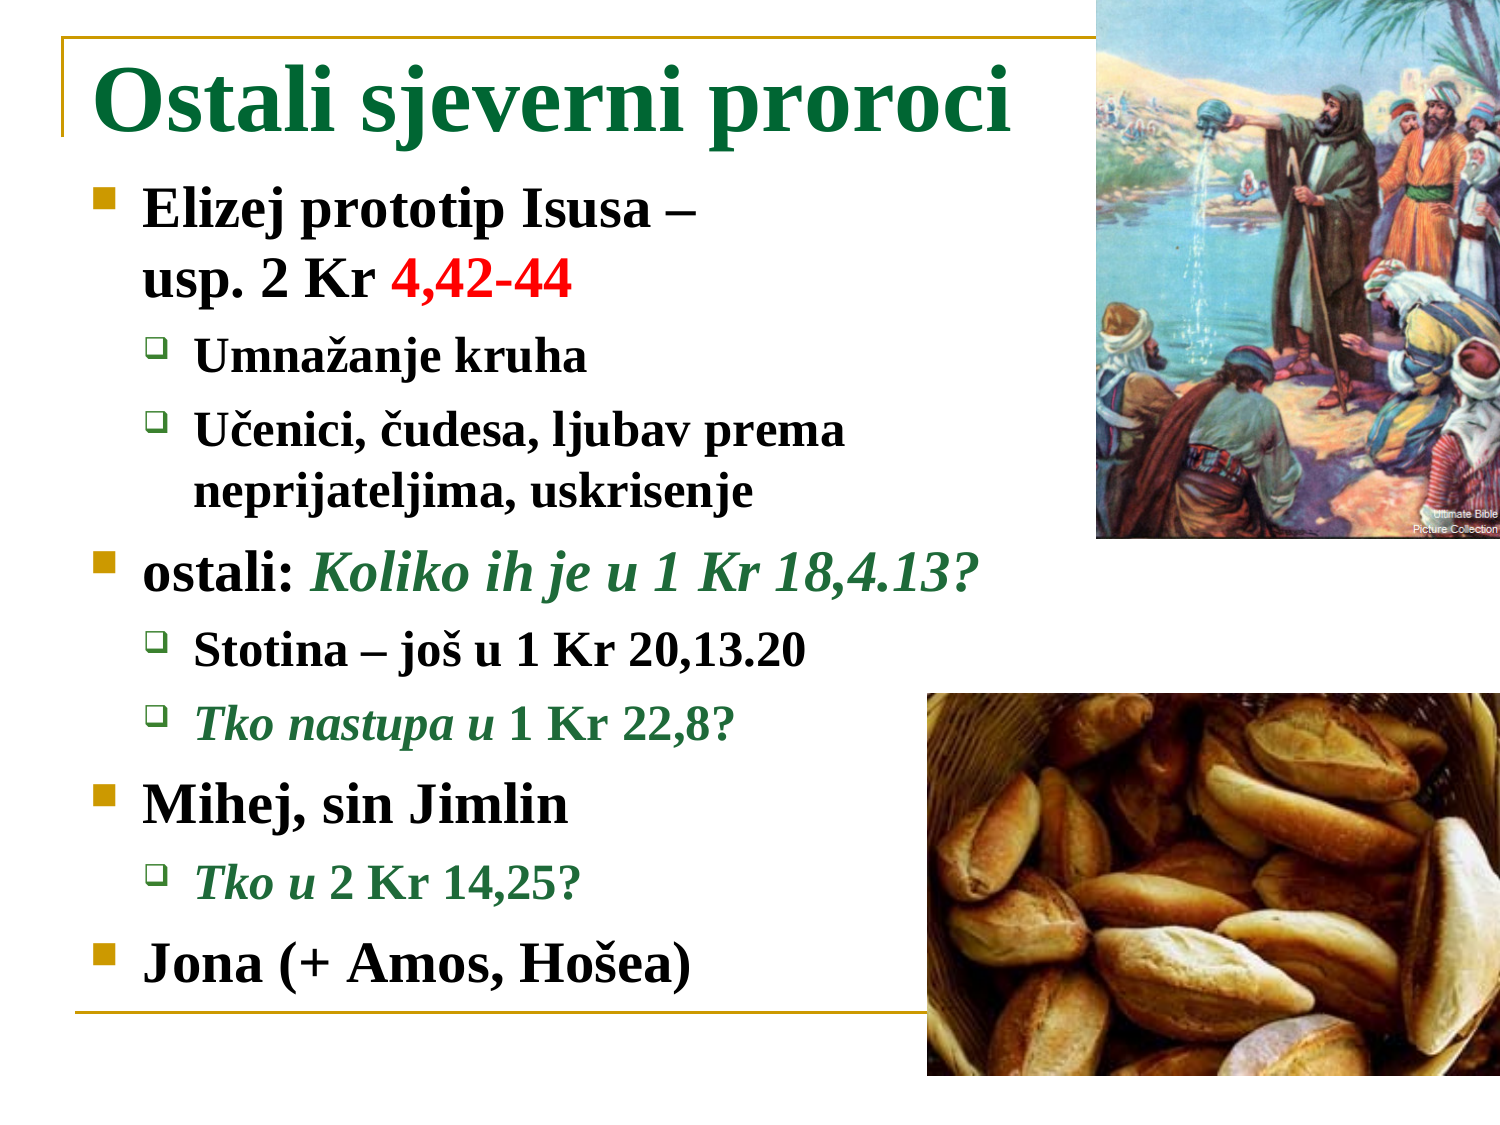

# Ostali sjeverni proroci
Elizej prototip Isusa –
usp. 2 Kr 4,42-44
Umnažanje kruha
Učenici, čudesa, ljubav prema
neprijateljima, uskrisenje
ostali: Koliko ih je u 1 Kr 18,4.13?
Stotina – još u 1 Kr 20,13.20
Tko nastupa u 1 Kr 22,8?
Mihej, sin Jimlin
Tko u 2 Kr 14,25?
Jona (+ Amos, Hošea)